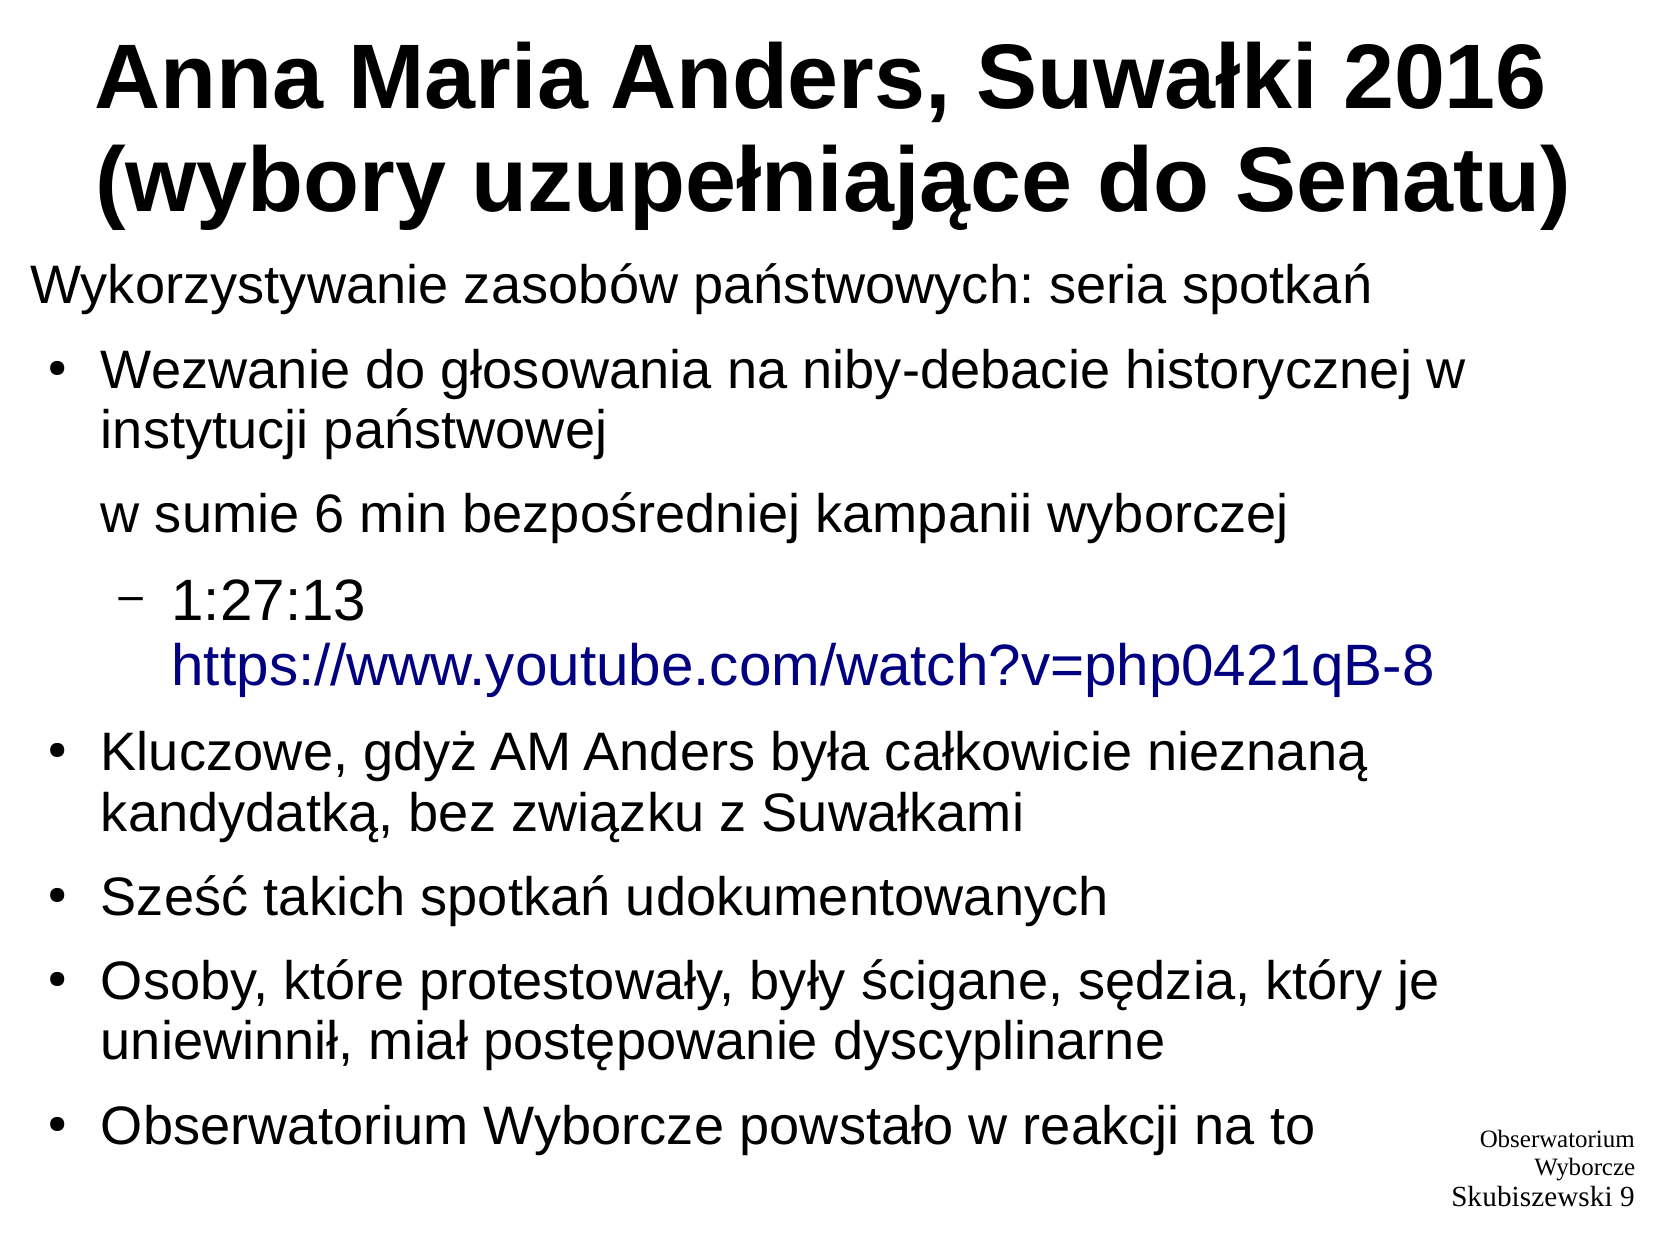

# Anna Maria Anders, Suwałki 2016 (wybory uzupełniające do Senatu)
Wykorzystywanie zasobów państwowych: seria spotkań
Wezwanie do głosowania na niby-debacie historycznej w instytucji państwowej
w sumie 6 min bezpośredniej kampanii wyborczej
1:27:13 https://www.youtube.com/watch?v=php0421qB-8
Kluczowe, gdyż AM Anders była całkowicie nieznaną kandydatką, bez związku z Suwałkami
Sześć takich spotkań udokumentowanych
Osoby, które protestowały, były ścigane, sędzia, który je uniewinnił, miał postępowanie dyscyplinarne
Obserwatorium Wyborcze powstało w reakcji na to
9